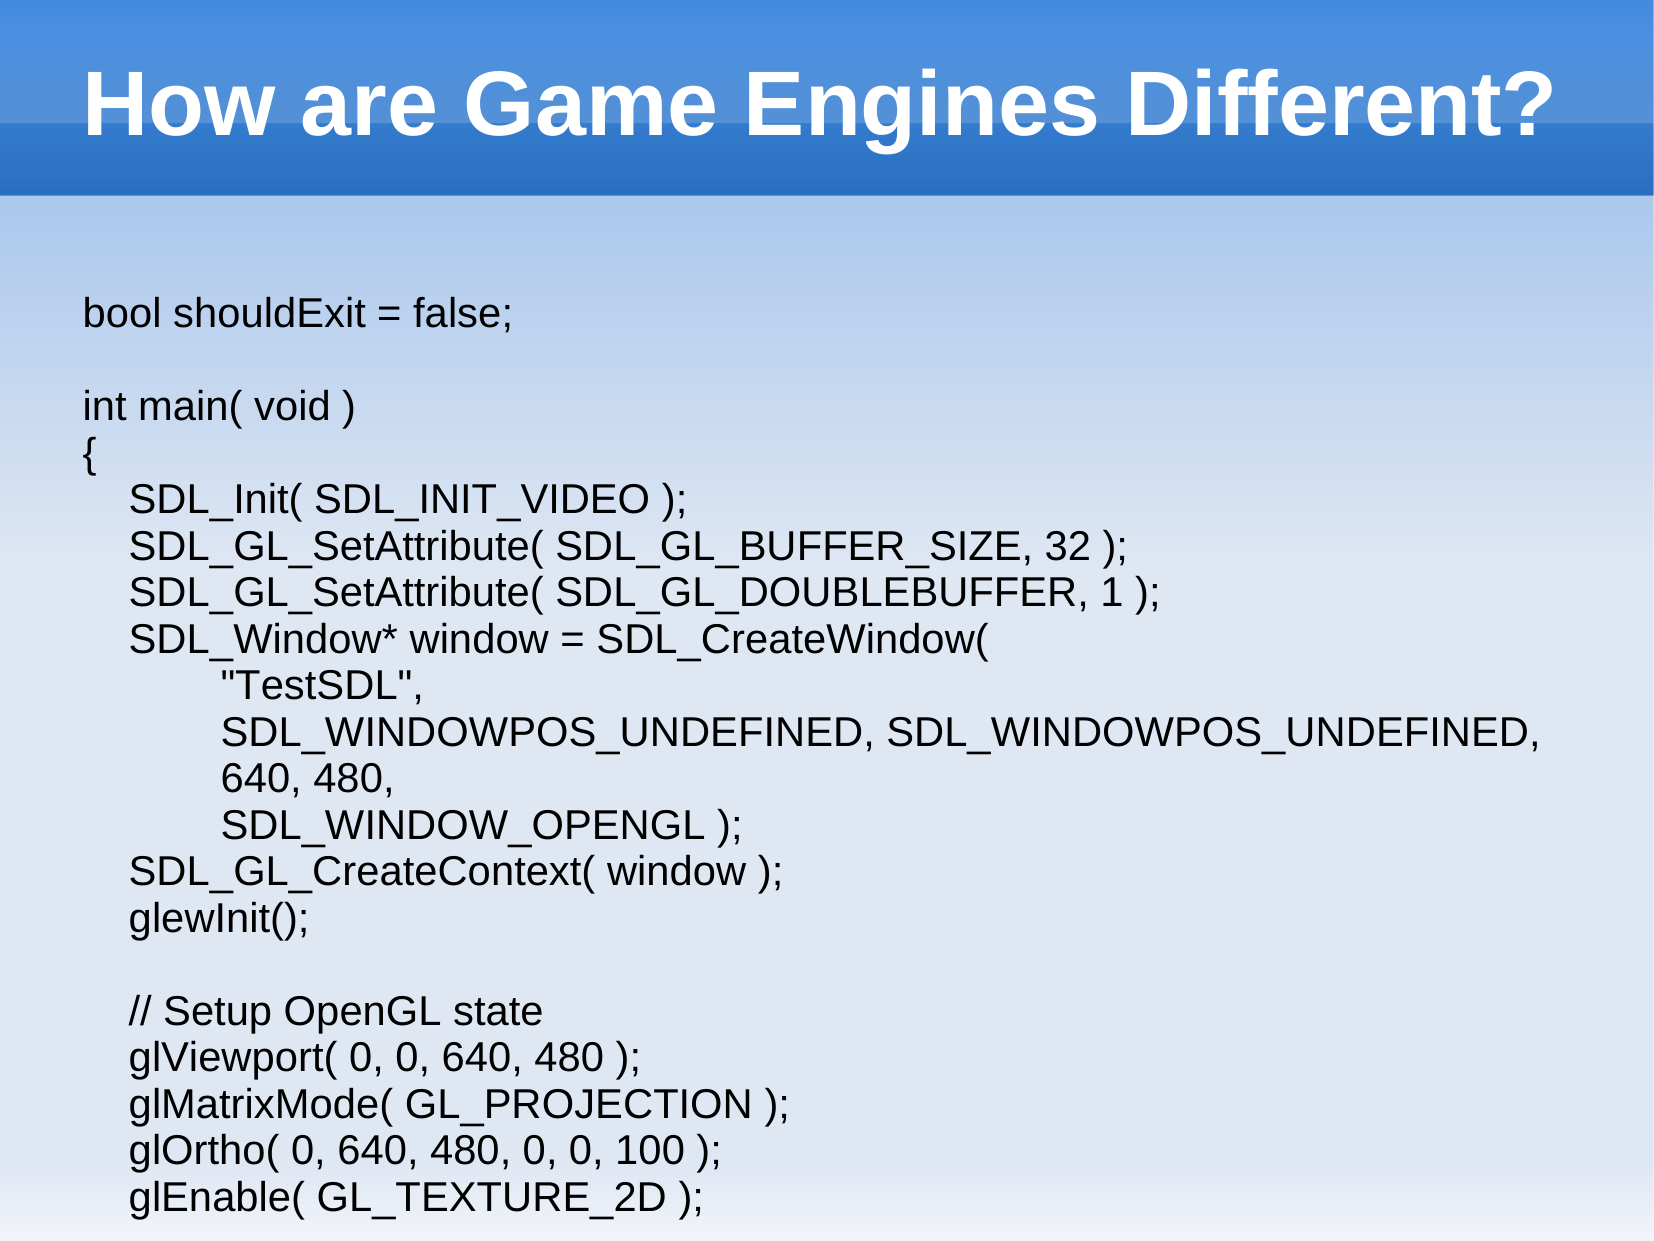

# How are Game Engines Different?
bool shouldExit = false;
int main( void )
{
 SDL_Init( SDL_INIT_VIDEO );
 SDL_GL_SetAttribute( SDL_GL_BUFFER_SIZE, 32 );
 SDL_GL_SetAttribute( SDL_GL_DOUBLEBUFFER, 1 );
 SDL_Window* window = SDL_CreateWindow(
 "TestSDL",
 SDL_WINDOWPOS_UNDEFINED, SDL_WINDOWPOS_UNDEFINED,
 640, 480,
 SDL_WINDOW_OPENGL );
 SDL_GL_CreateContext( window );
 glewInit();
 // Setup OpenGL state
 glViewport( 0, 0, 640, 480 );
 glMatrixMode( GL_PROJECTION );
 glOrtho( 0, 640, 480, 0, 0, 100 );
 glEnable( GL_TEXTURE_2D );